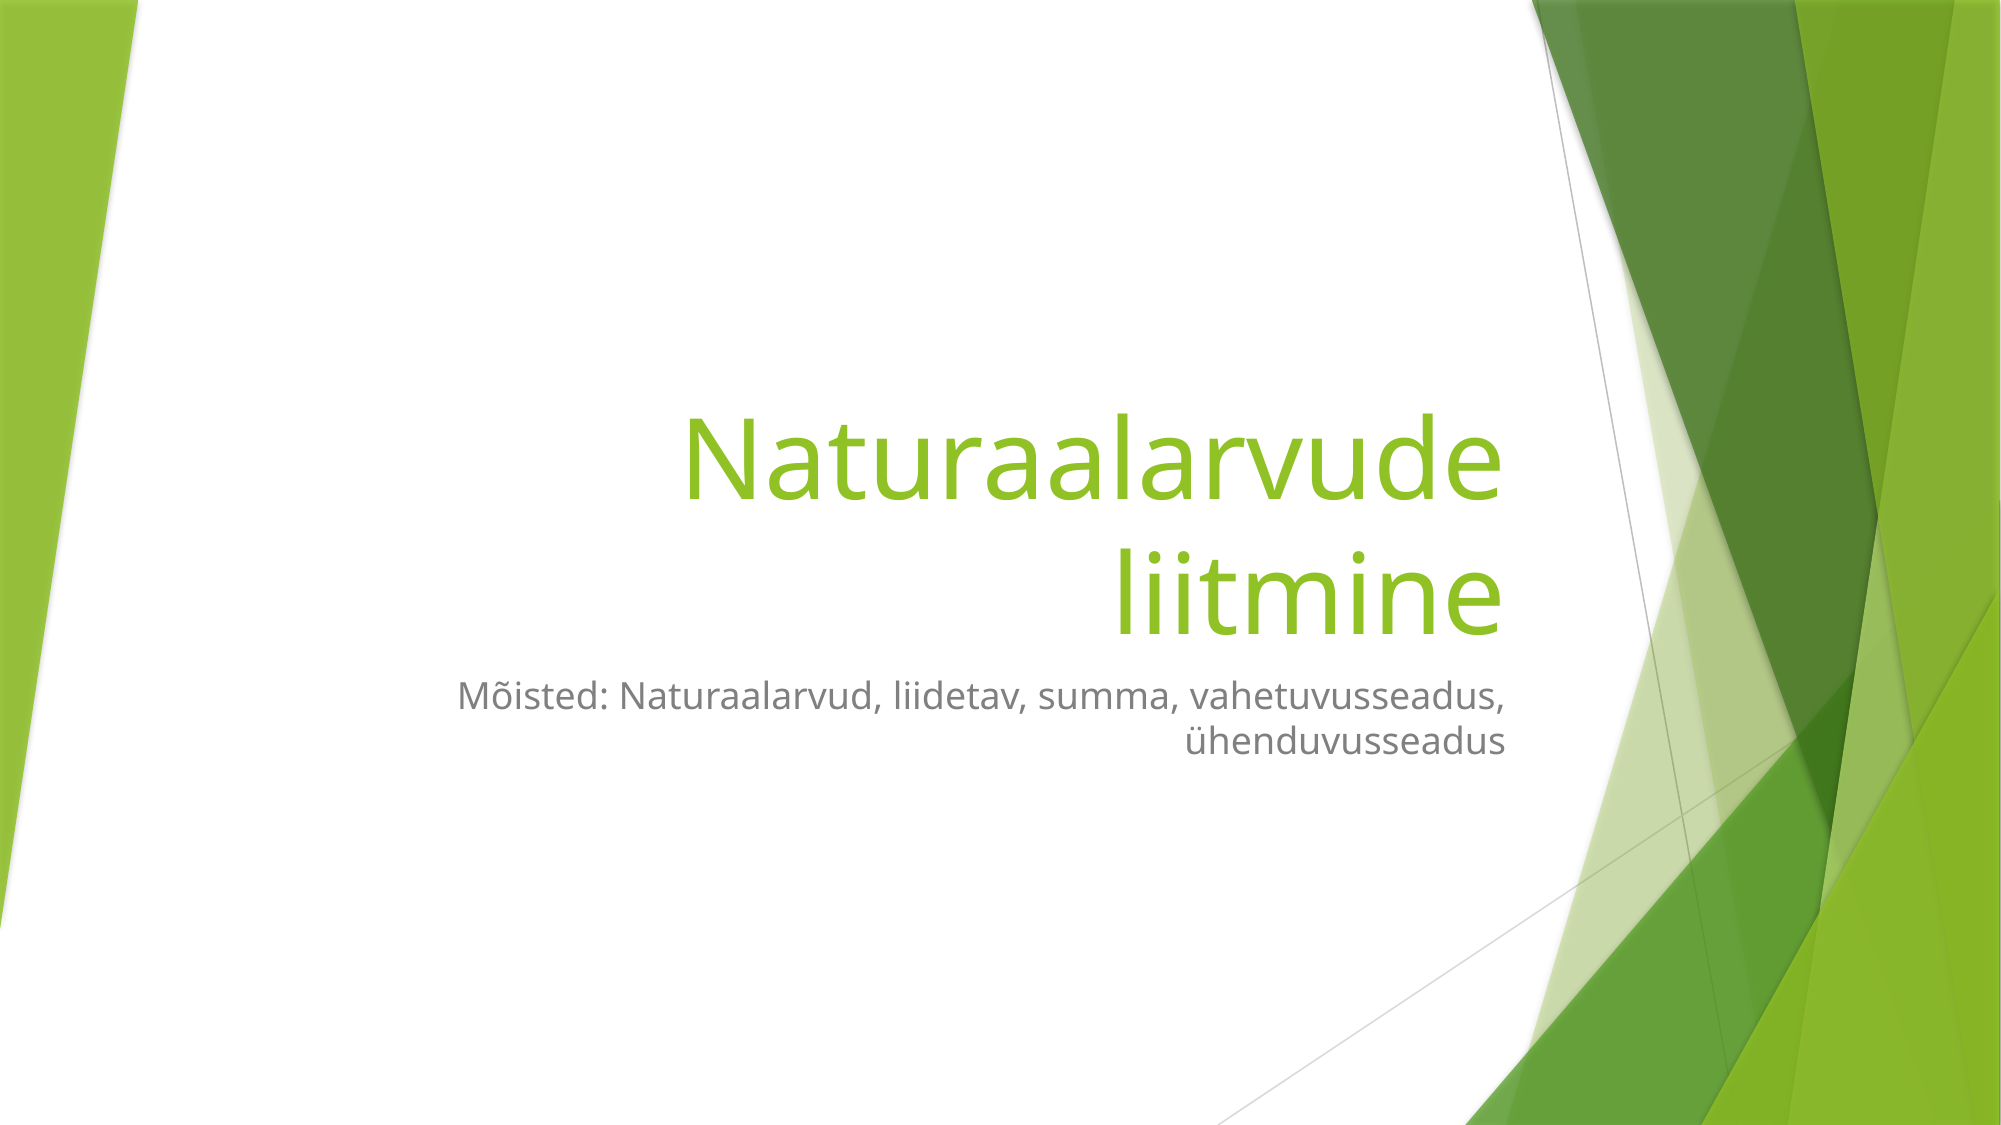

# Naturaalarvude liitmine
Mõisted: Naturaalarvud, liidetav, summa, vahetuvusseadus, ühenduvusseadus